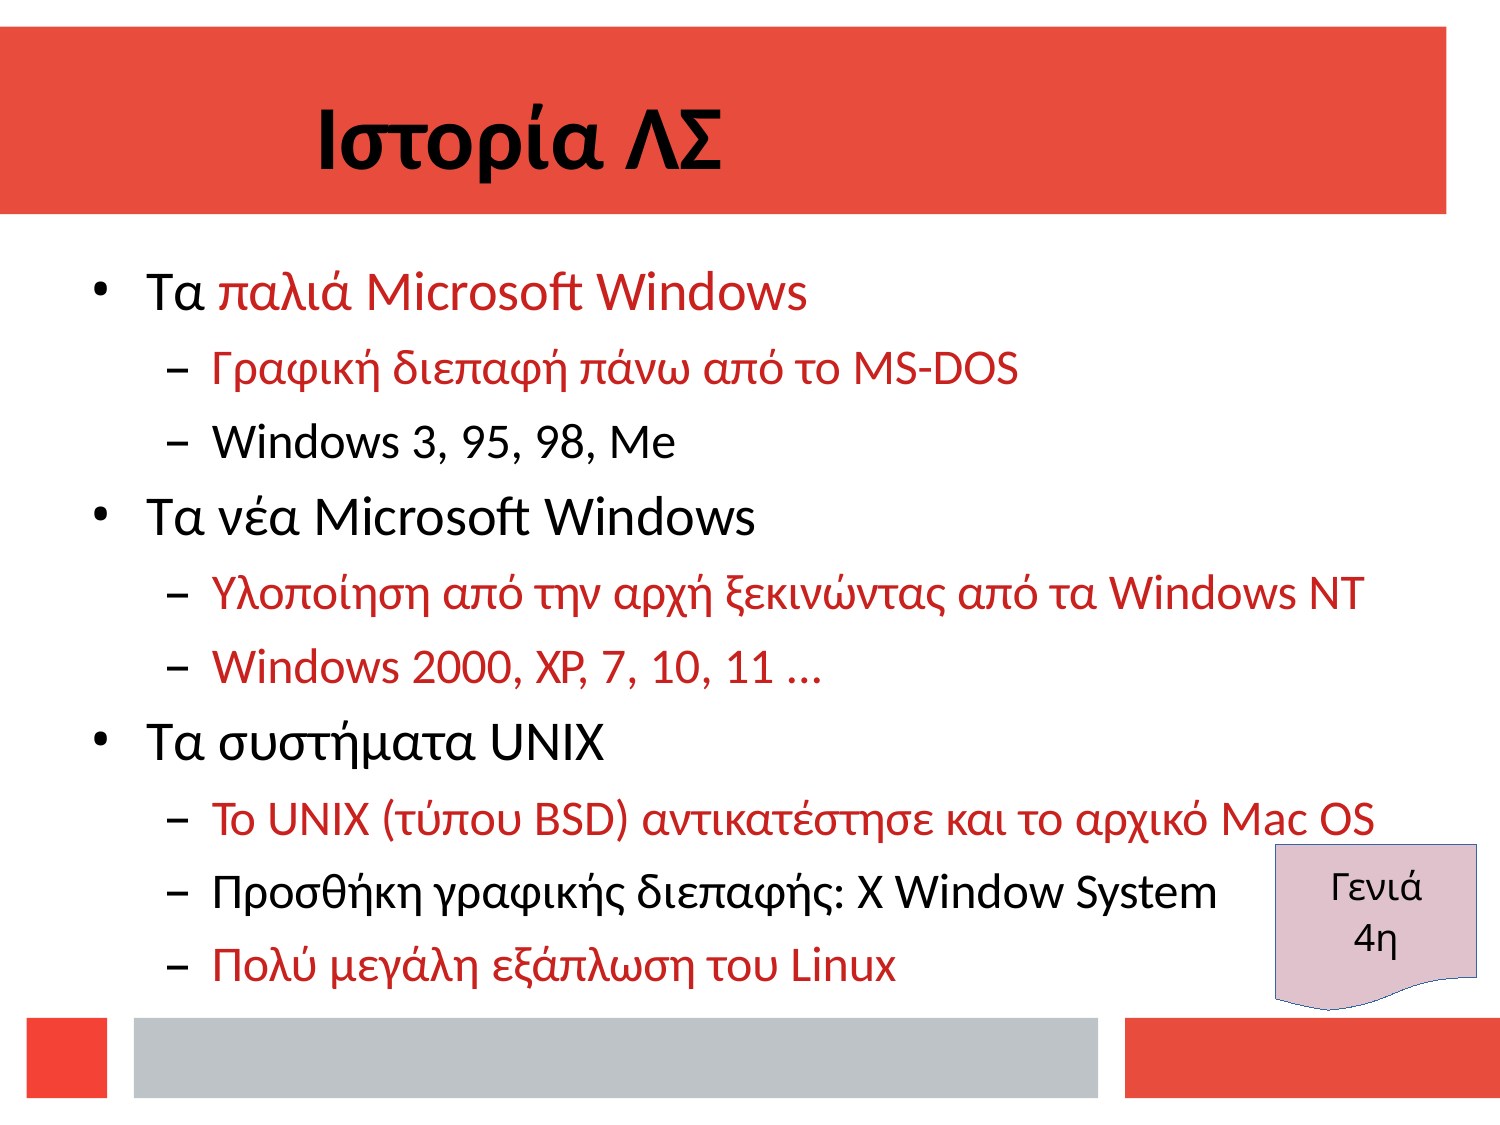

# Ιστορία ΛΣ
Τα παλιά Microsoft Windows
Γραφική διεπαφή πάνω από το MS-DOS
Windows 3, 95, 98, Me
Τα νέα Microsoft Windows
Υλοποίηση από την αρχή ξεκινώντας από τα Windows NT
Windows 2000, XP, 7, 10, 11 ...
Τα συστήματα UNIX
Το UNIX (τύπου BSD) αντικατέστησε και το αρχικό Mac OS
Προσθήκη γραφικής διεπαφής: X Window System
Πολύ μεγάλη εξάπλωση του Linux
Γενιά
4η